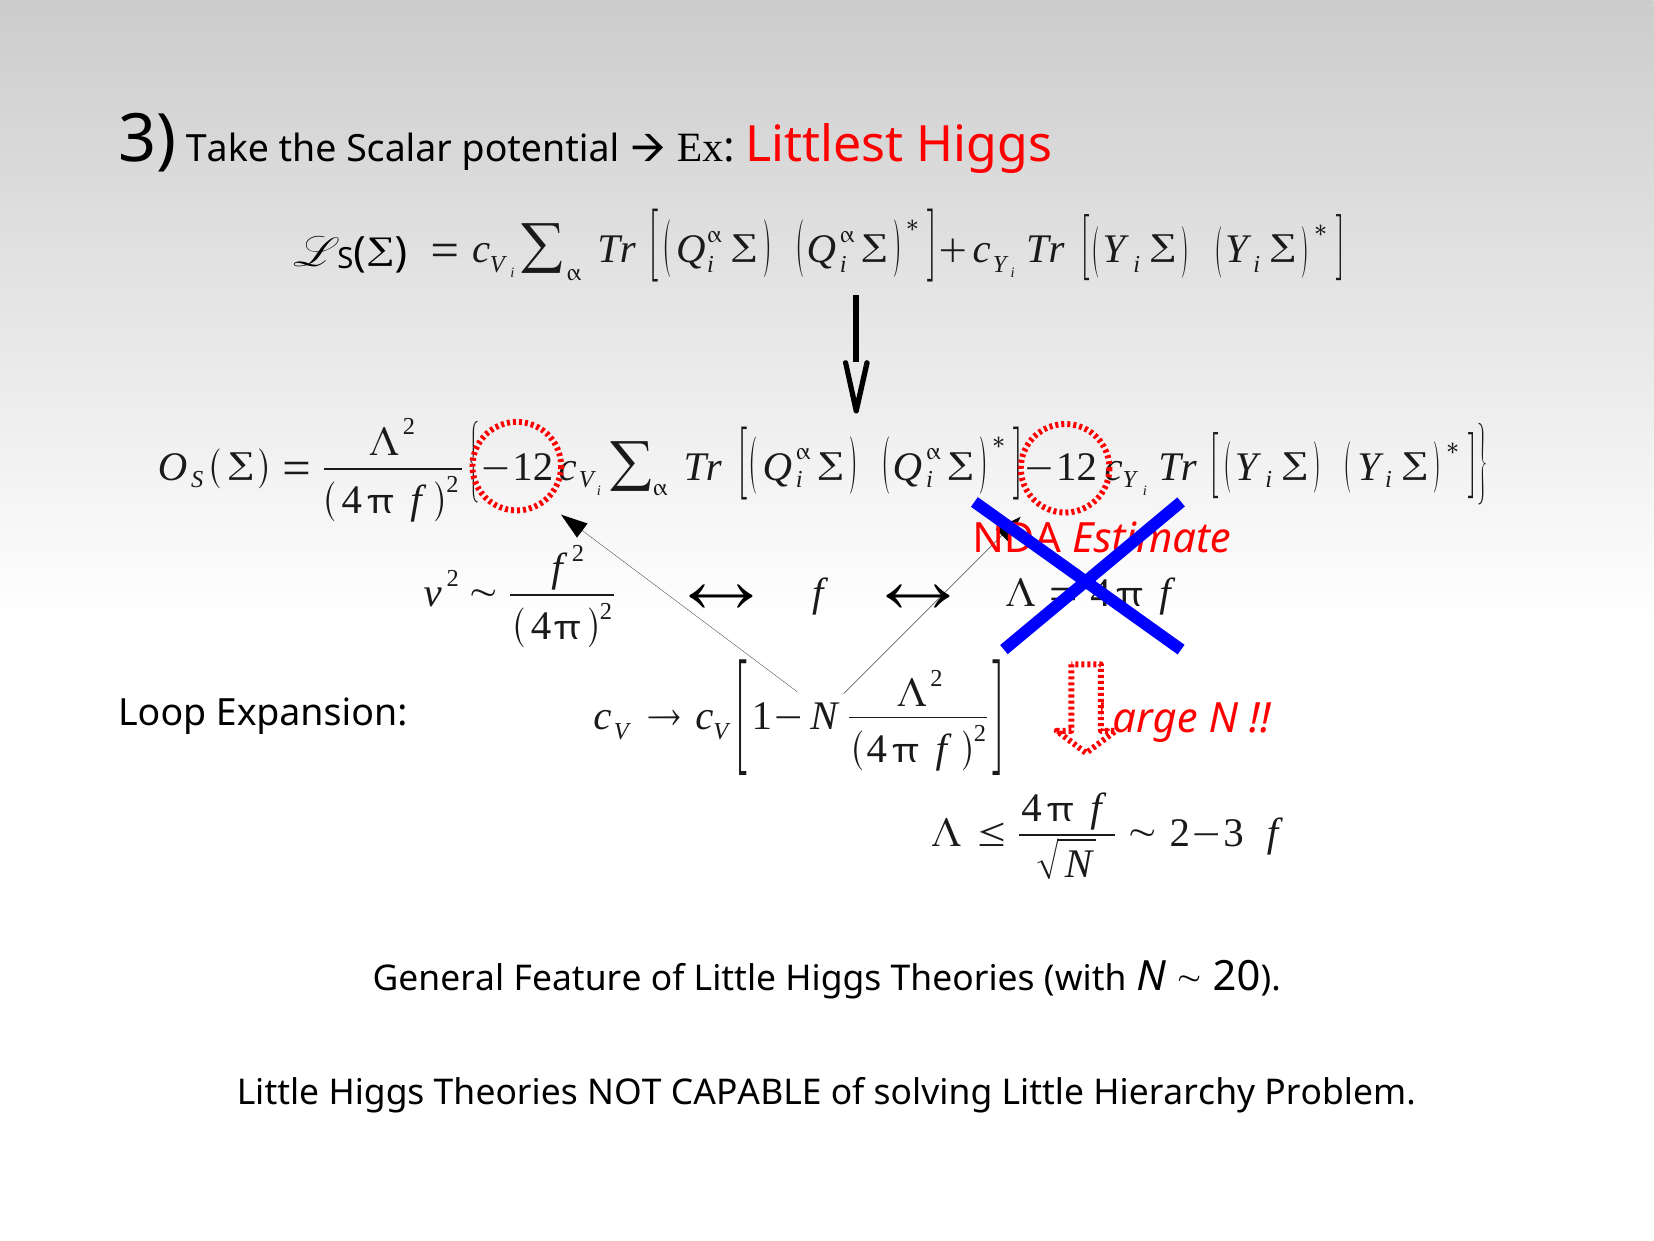

3) Take the Scalar potential  Ex: Littlest Higgs
ℒS()
NDA Estimate
↔
↔
Loop Expansion:
Large N !!
General Feature of Little Higgs Theories (with N ~ 20).
Little Higgs Theories NOT CAPABLE of solving Little Hierarchy Problem.